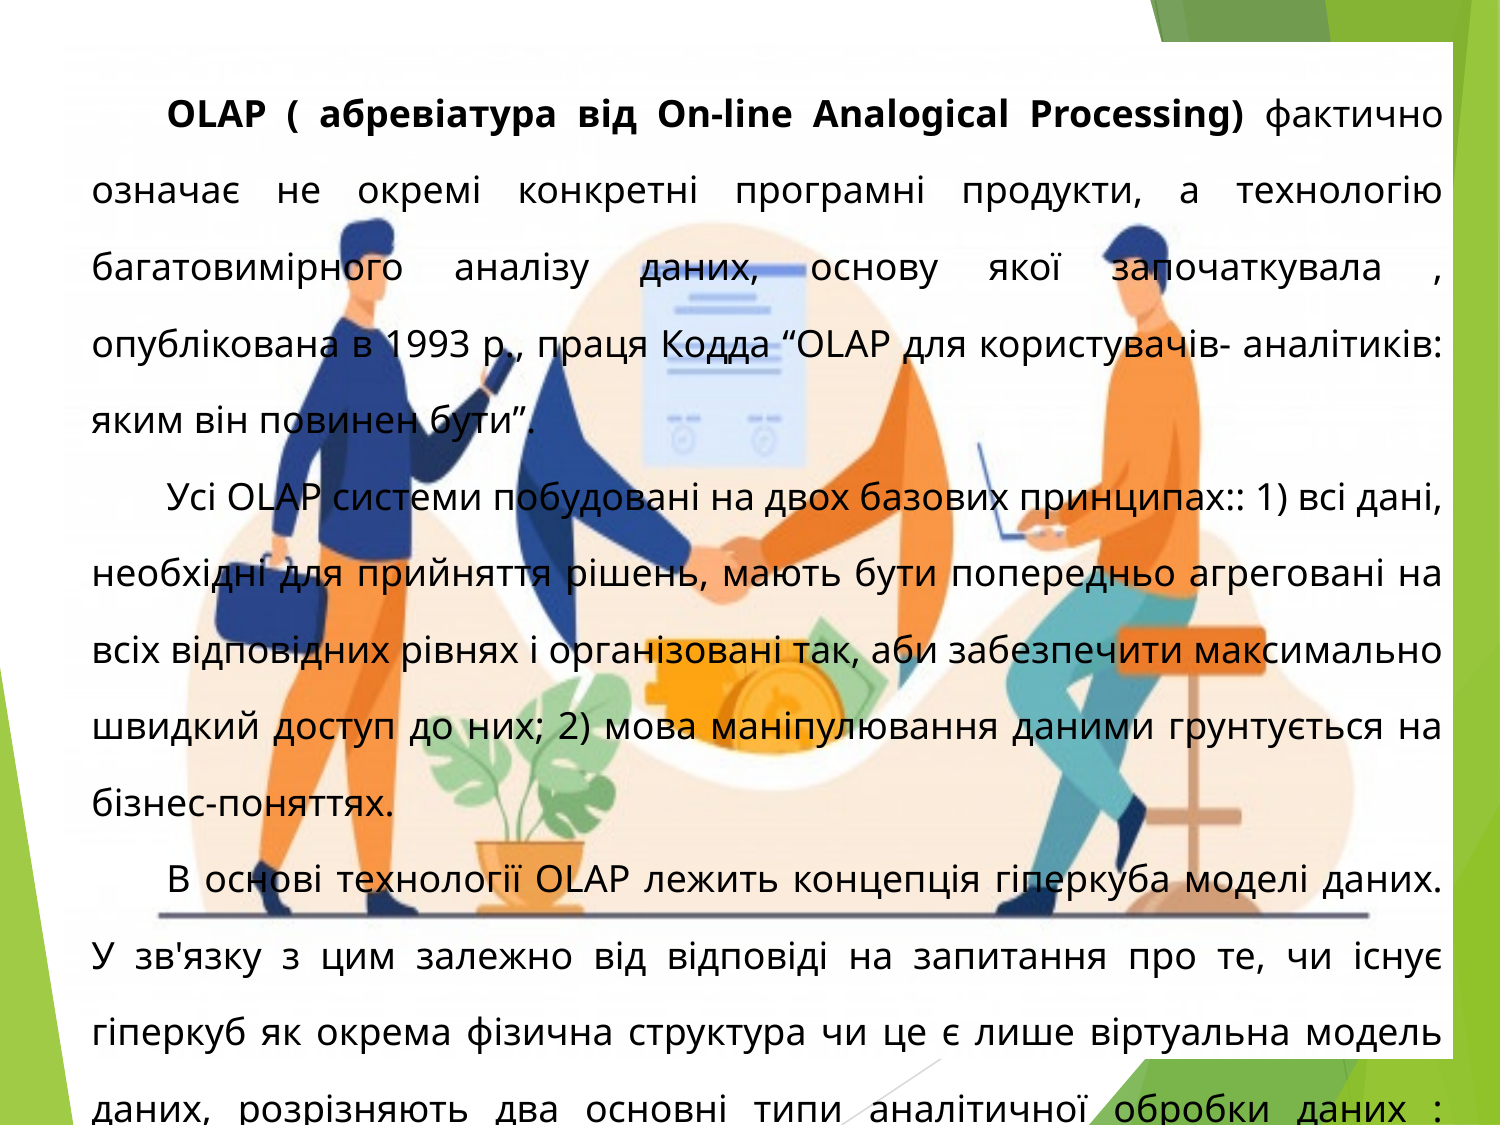

OLAP ( абревіатура від On-line Analogical Processing) фактично означає не окремі конкретні програмні продукти, а технологію багатовимірного аналізу даних, основу якої започаткувала , опублікована в 1993 р., праця Кодда “OLAP для користувачів- аналітиків: яким він повинен бути”.
Усі OLAP системи побудовані на двох базових принципах:: 1) всі дані, необхідні для прийняття рішень, мають бути попередньо агреговані на всіх відповідних рівнях і організовані так, аби забезпечити максимально швидкий доступ до них; 2) мова маніпулювання даними грунтується на бізнес-поняттях.
В основі технології OLAP лежить концепція гіперкуба моделі даних. У зв'язку з цим залежно від відповіді на запитання про те, чи існує гіперкуб як окрема фізична структура чи це є лише віртуальна модель даних, розрізняють два основні типи аналітичної обробки даних : MOLAP і ROLAP.